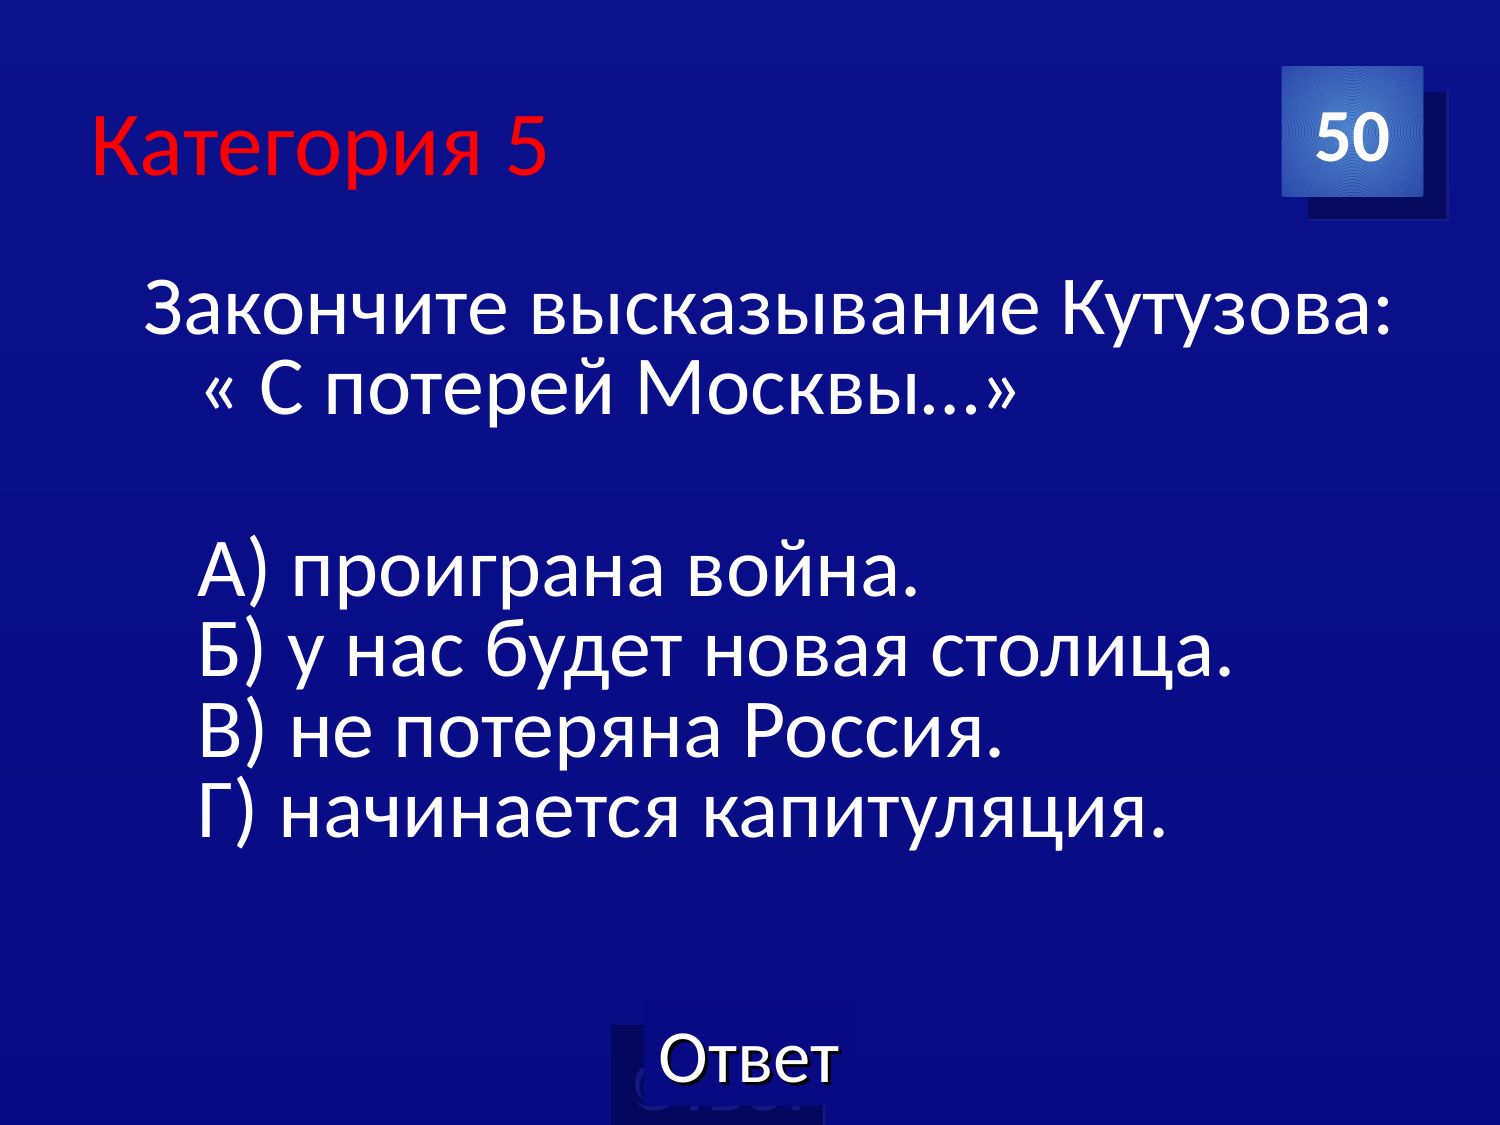

# Категория 5
50
Закончите высказывание Кутузова: « С потерей Москвы…»
А) проиграна война.
Б) у нас будет новая столица.
В) не потеряна Россия.
Г) начинается капитуляция.